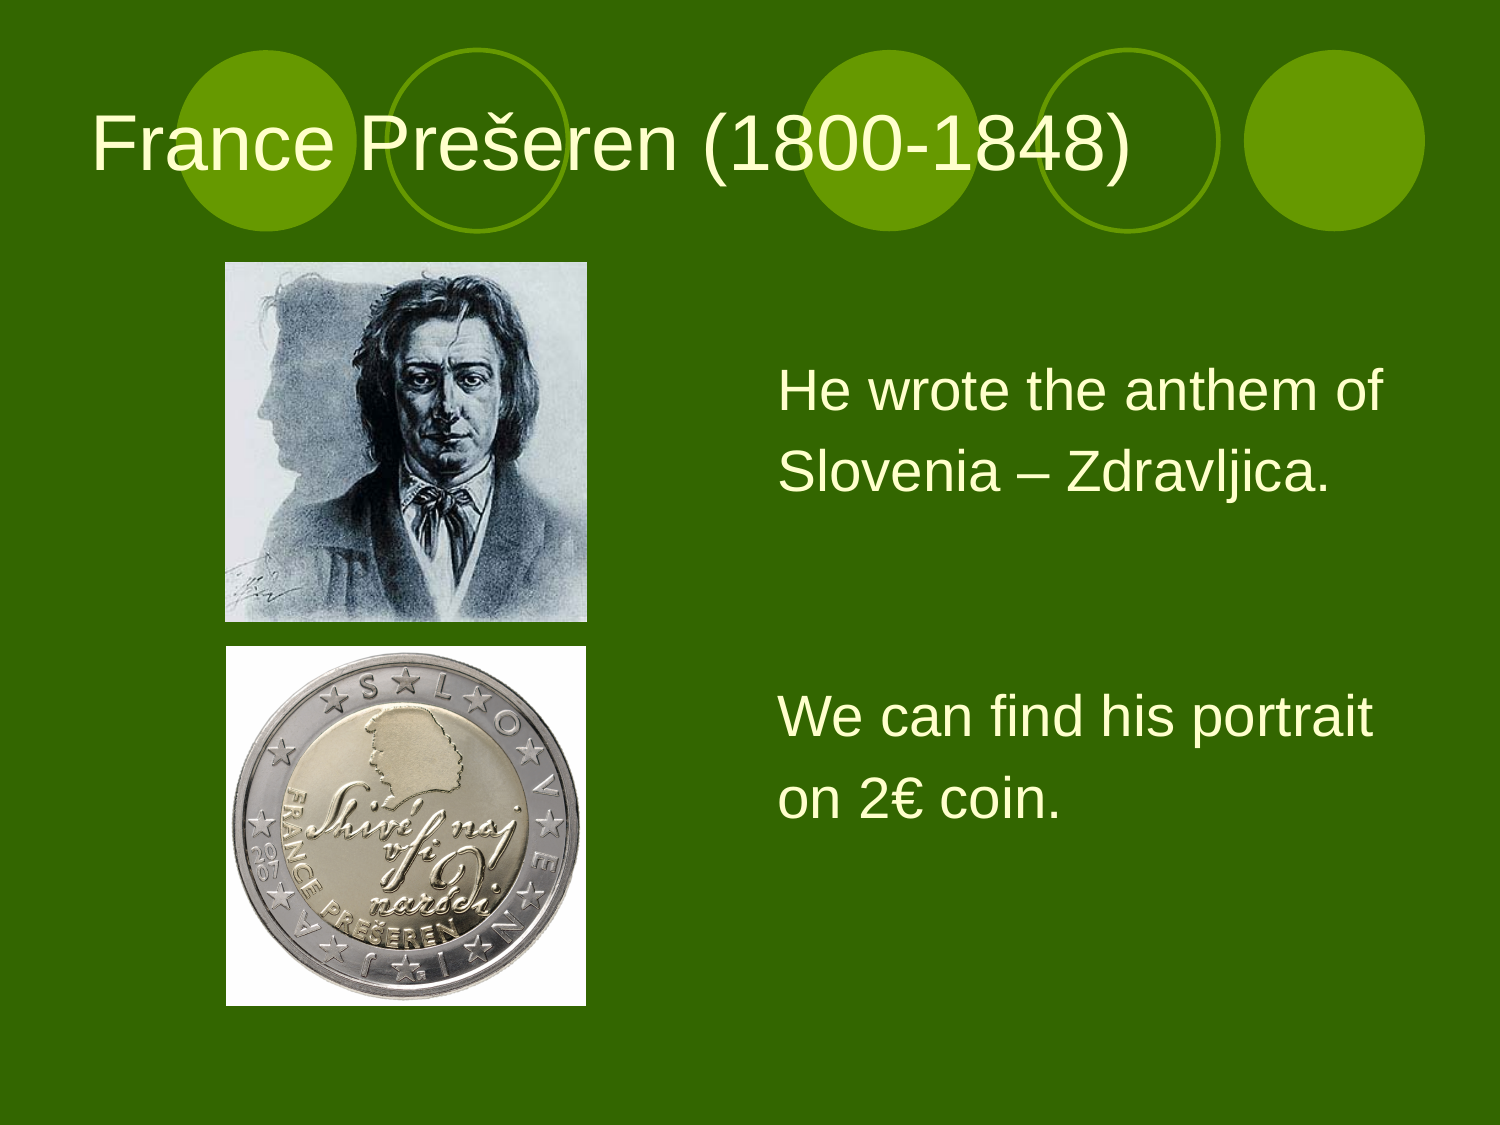

# France Prešeren (1800-1848)
He wrote the anthem of
Slovenia – Zdravljica.
We can find his portrait
on 2€ coin.